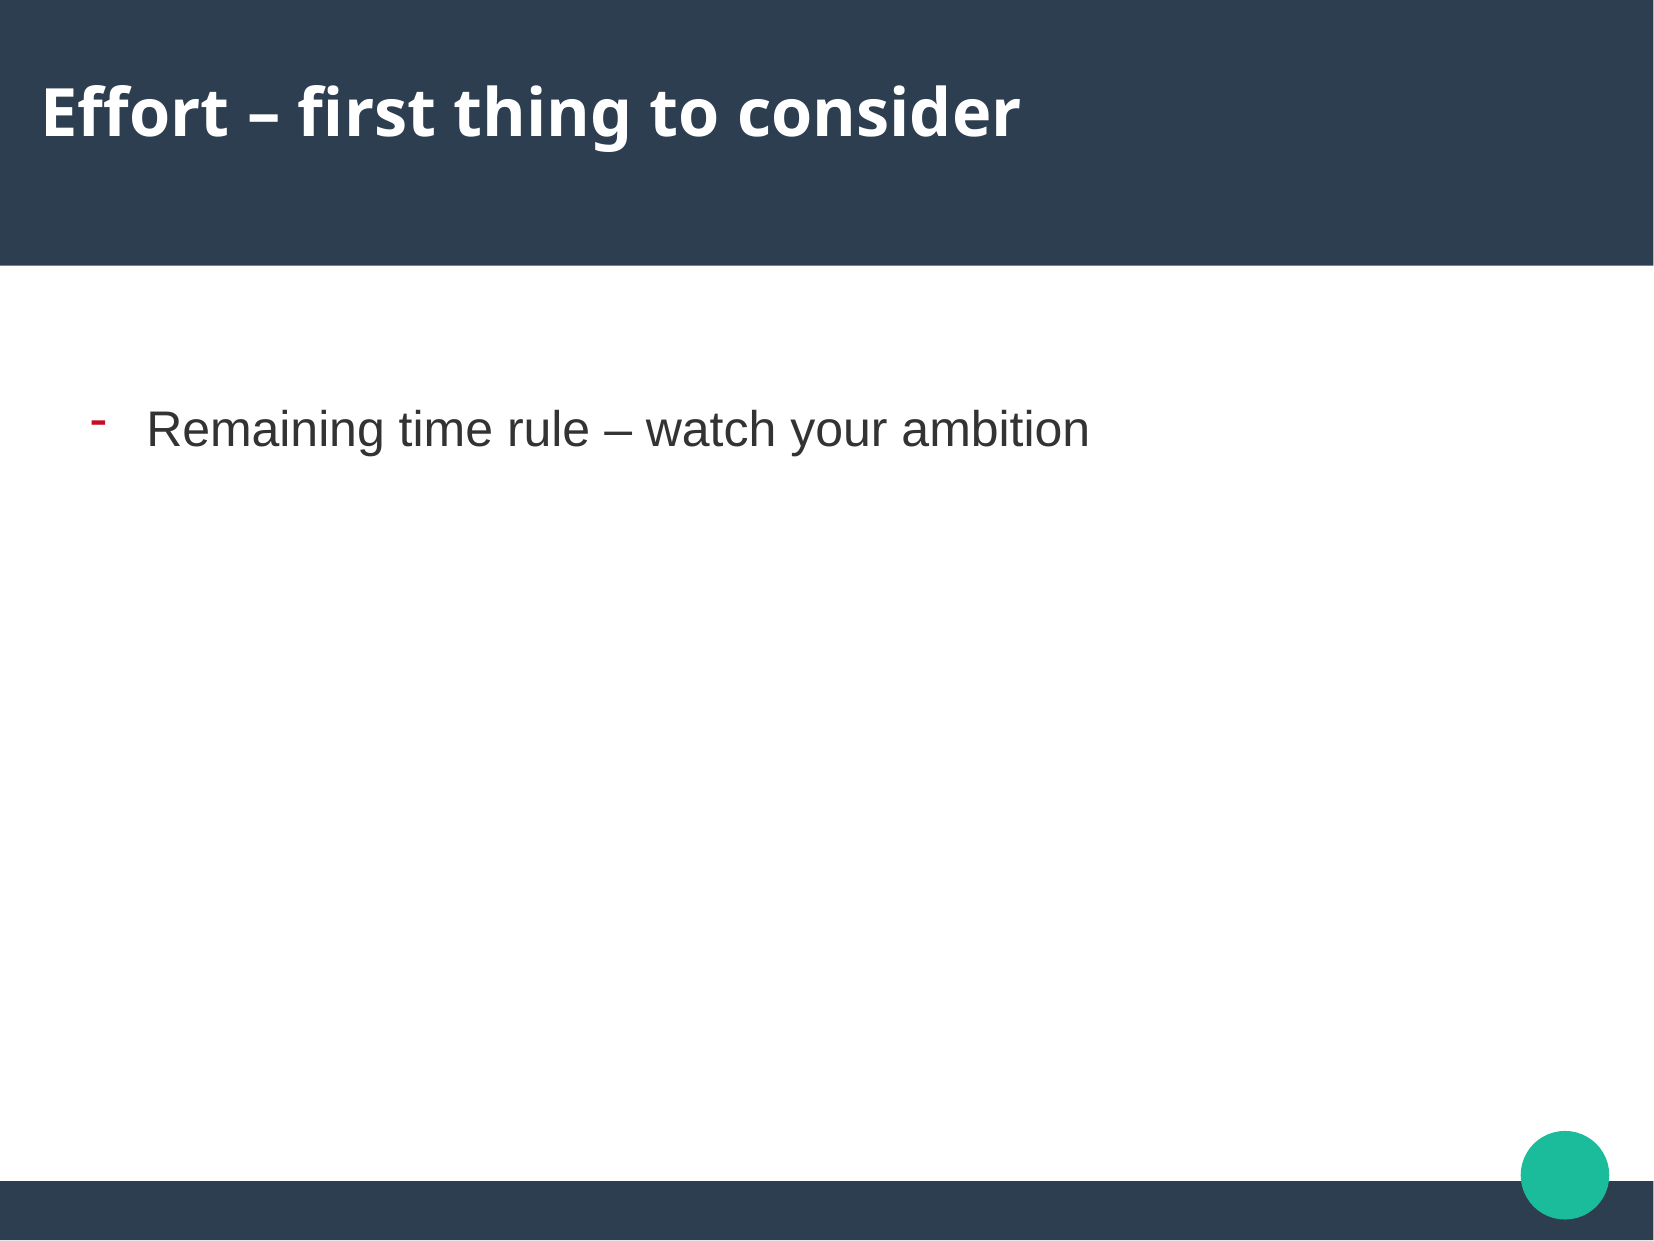

# Effort – first thing to consider
Remaining time rule – watch your ambition